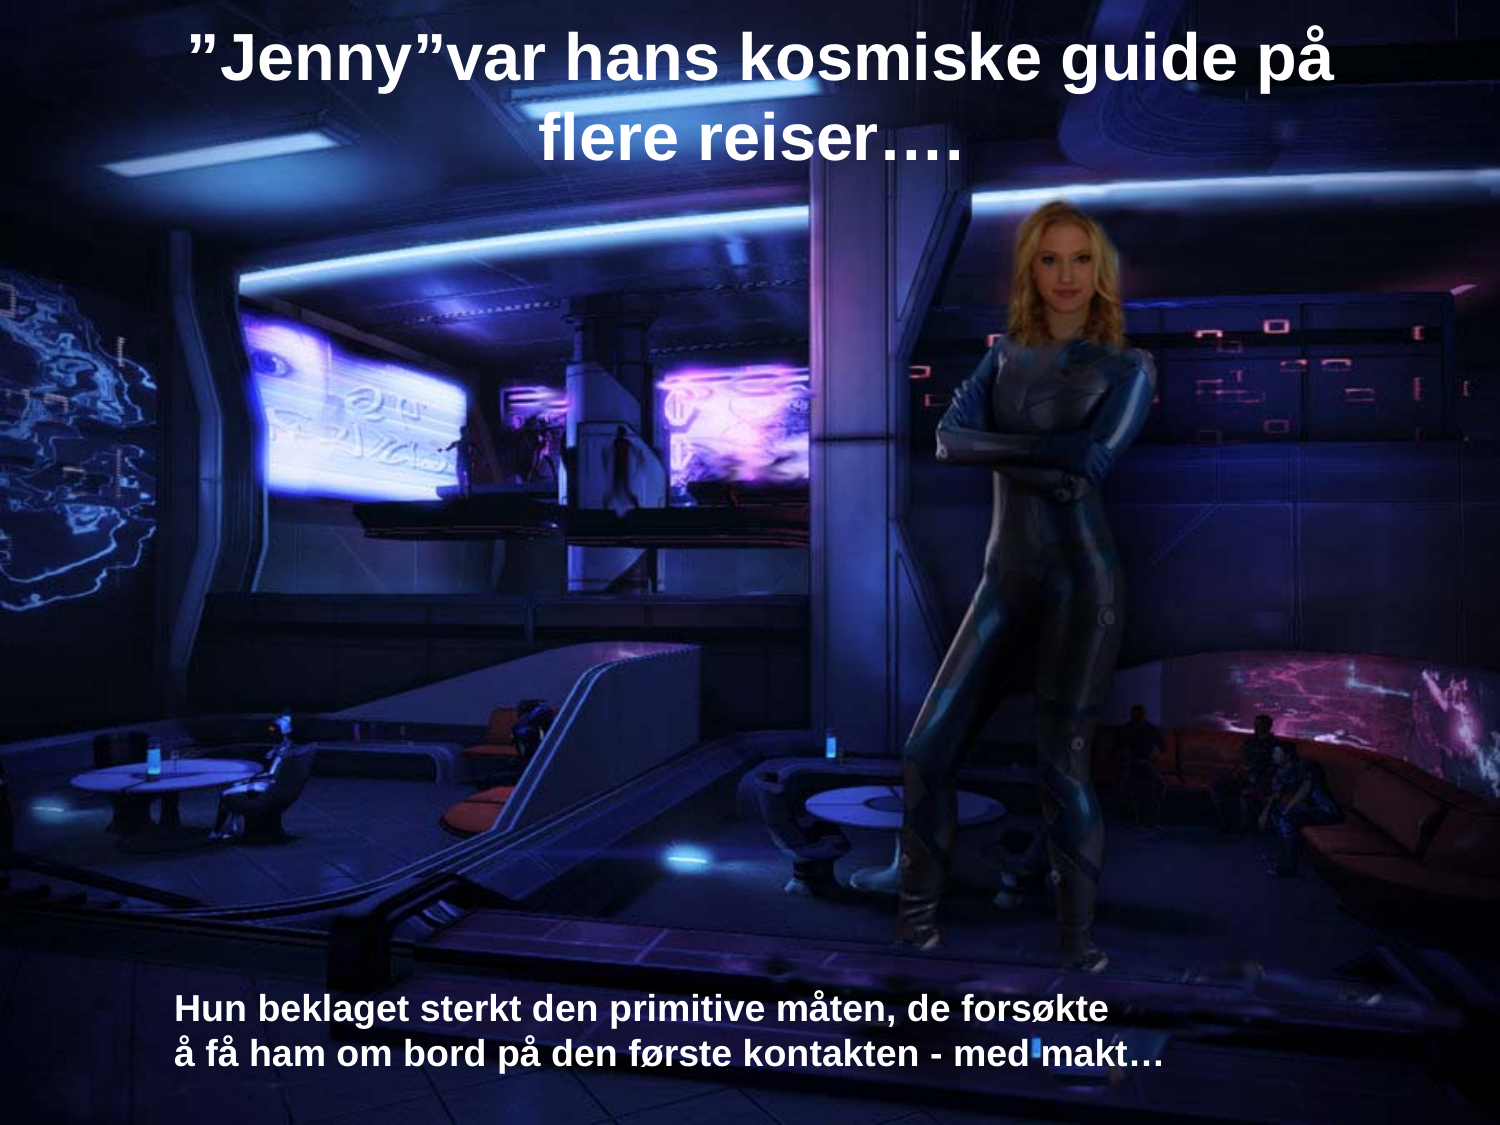

# ”Jenny”var hans kosmiske guide på flere reiser….
Hun beklaget sterkt den primitive måten, de forsøkte
å få ham om bord på den første kontakten - med makt…